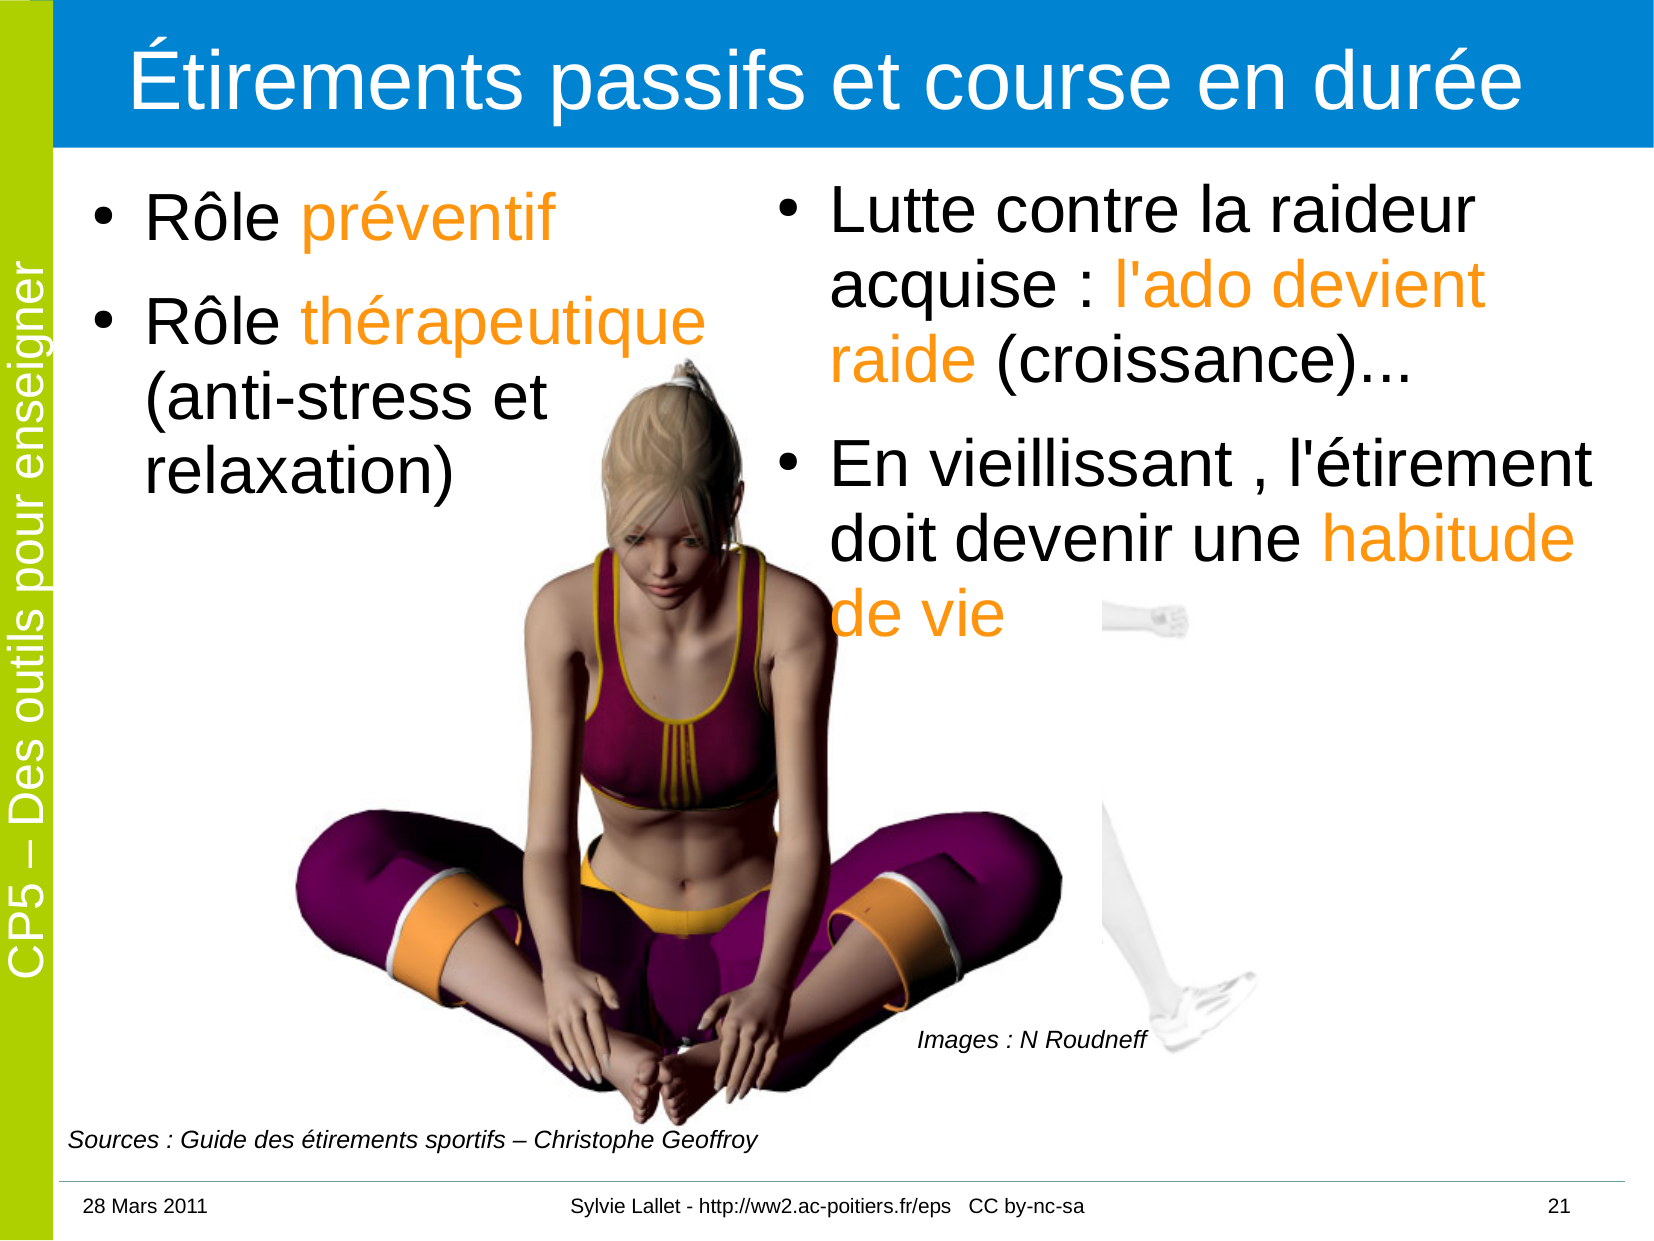

# Étirements passifs et course en durée
Lutte contre la raideur acquise : l'ado devient raide (croissance)...
En vieillissant , l'étirement doit devenir une habitude de vie
Rôle préventif
Rôle thérapeutique (anti-stress et relaxation)
Images : N Roudneff
Sources : Guide des étirements sportifs – Christophe Geoffroy
28 Mars 2011
Sylvie Lallet - http://ww2.ac-poitiers.fr/eps CC by-nc-sa
21